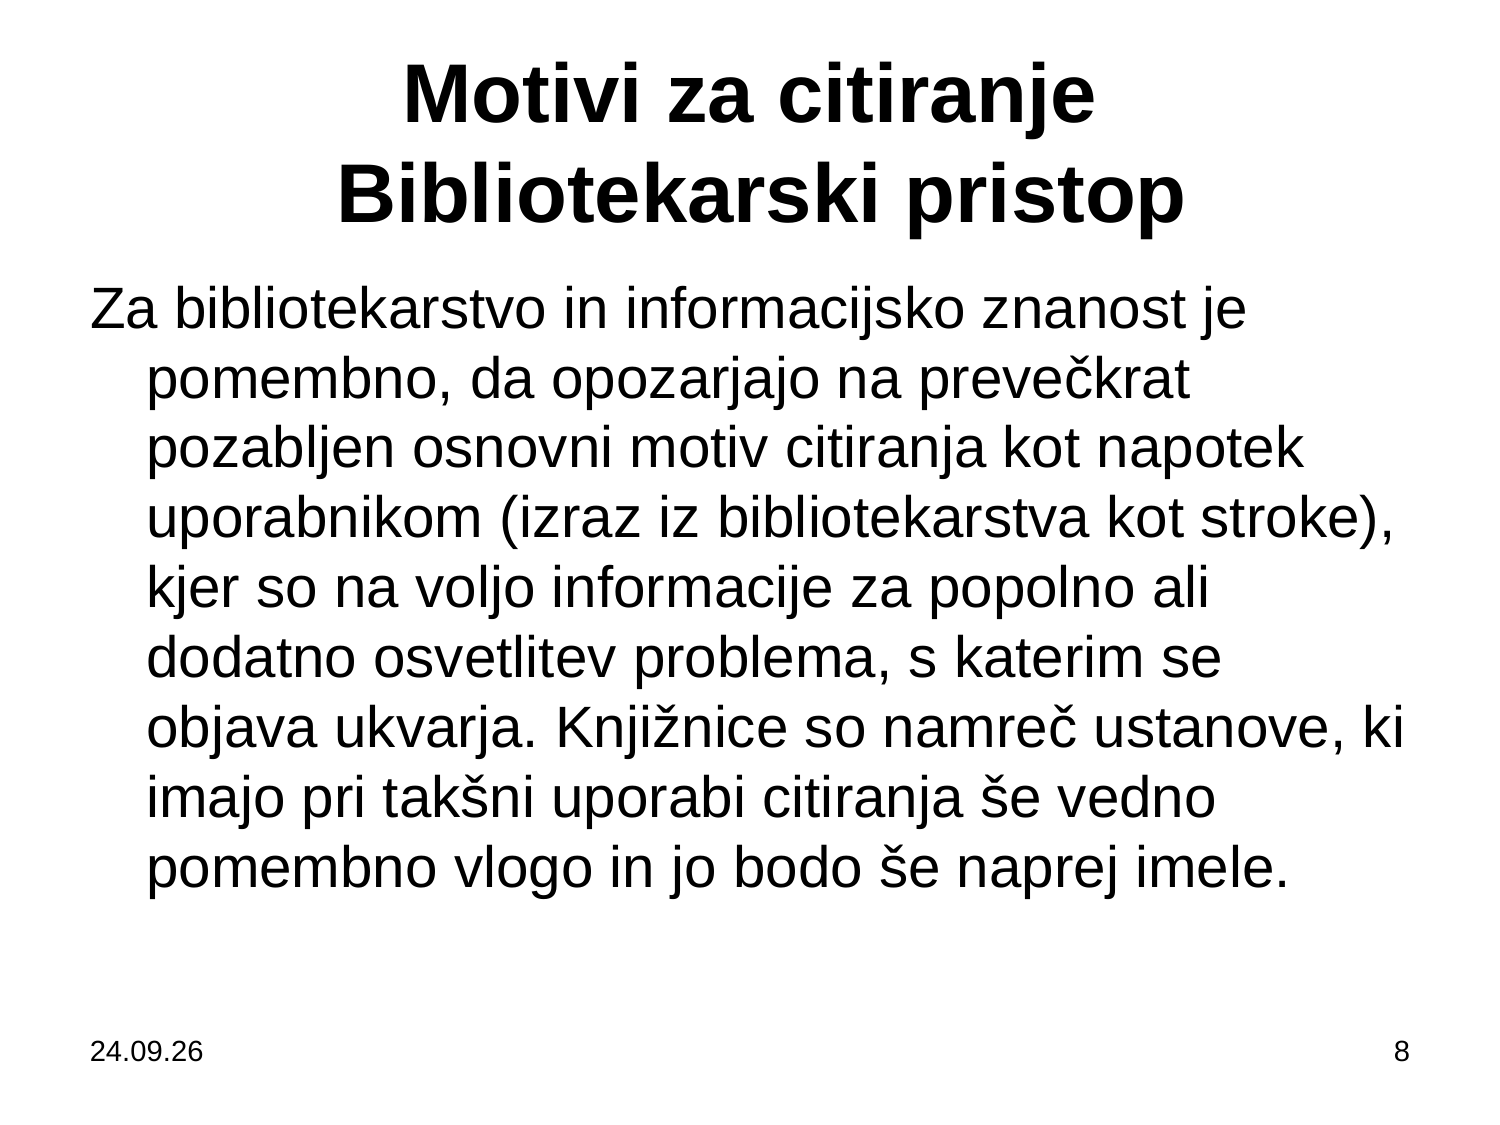

# Motivi za citiranje Bibliotekarski pristop
Za bibliotekarstvo in informacijsko znanost je pomembno, da opozarjajo na prevečkrat pozabljen osnovni motiv citiranja kot napotek uporabnikom (izraz iz bibliotekarstva kot stroke), kjer so na voljo informacije za popolno ali dodatno osvetlitev problema, s katerim se objava ukvarja. Knjižnice so namreč ustanove, ki imajo pri takšni uporabi citiranja še vedno pomembno vlogo in jo bodo še naprej imele.